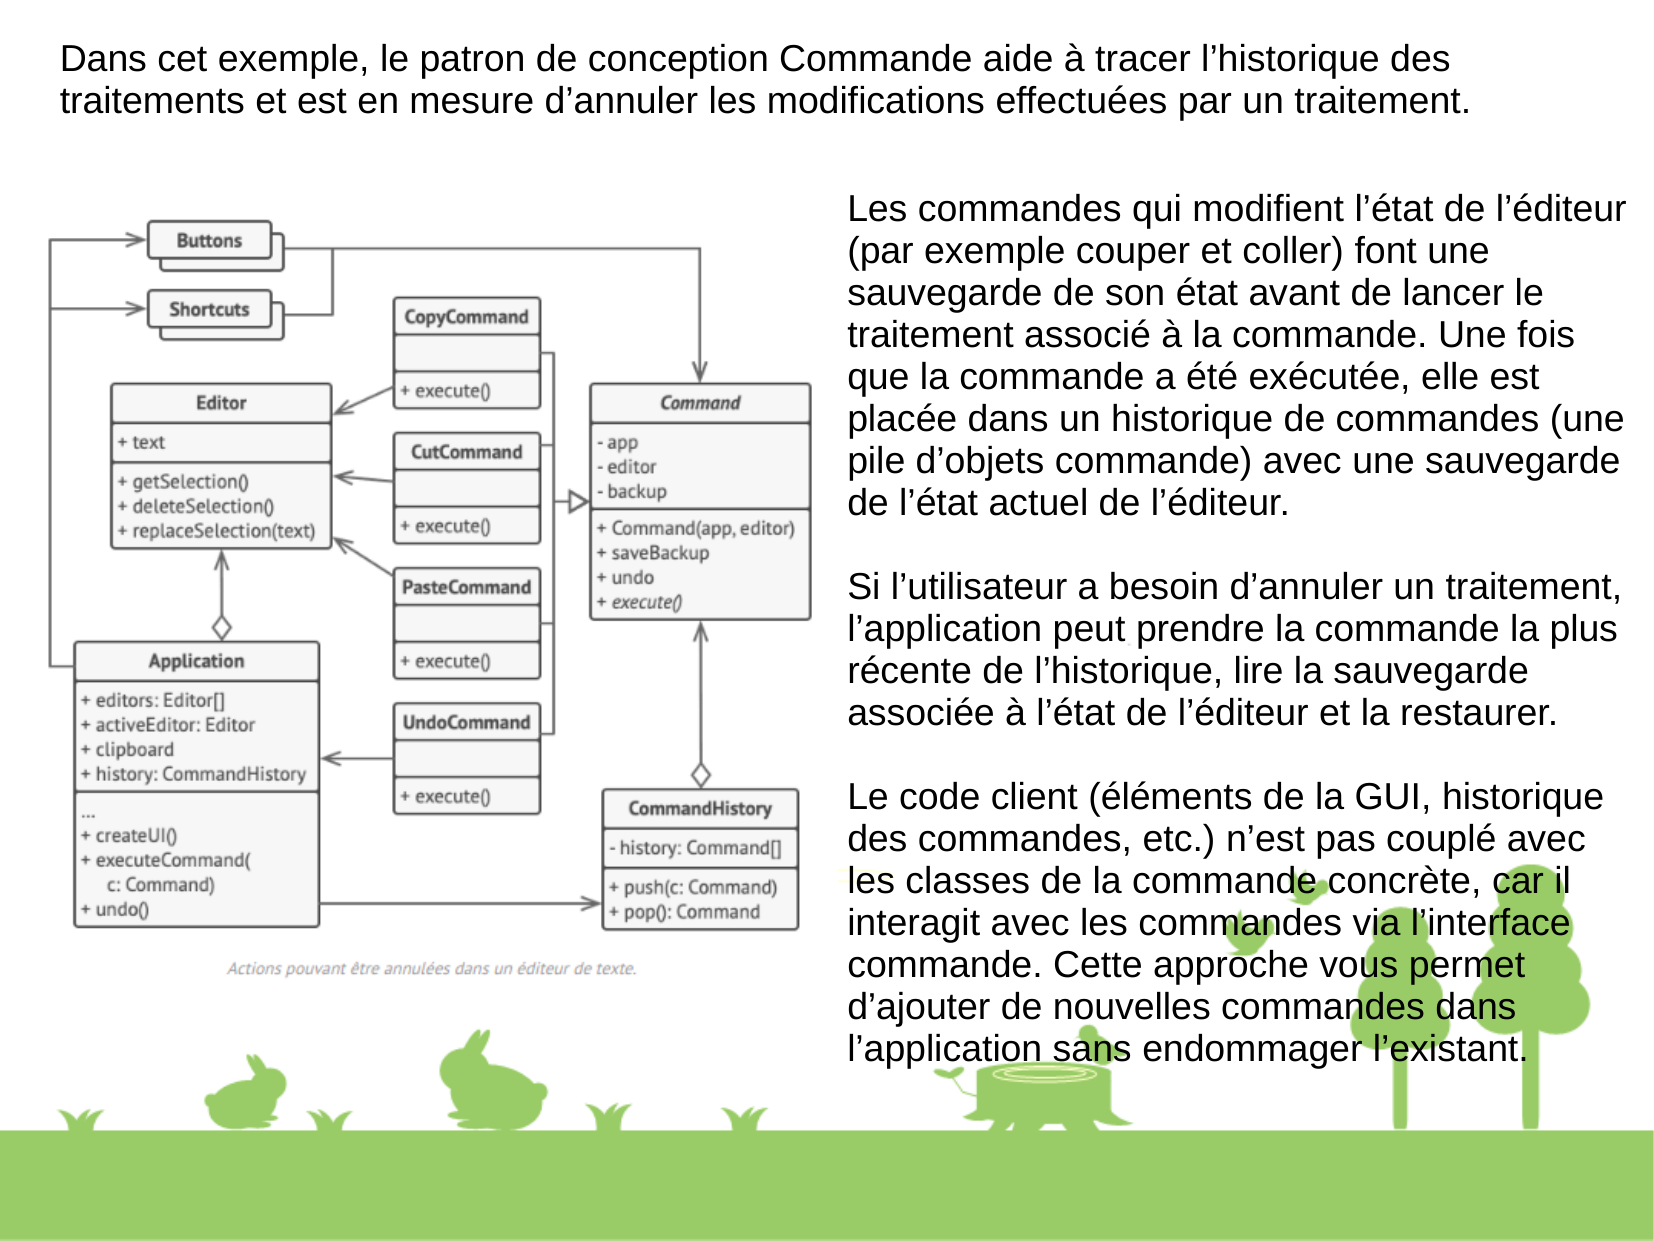

Dans cet exemple, le patron de conception Commande aide à tracer l’historique des traitements et est en mesure d’annuler les modifications effectuées par un traitement.
Les commandes qui modifient l’état de l’éditeur (par exemple couper et coller) font une sauvegarde de son état avant de lancer le traitement associé à la commande. Une fois que la commande a été exécutée, elle est placée dans un historique de commandes (une pile d’objets commande) avec une sauvegarde de l’état actuel de l’éditeur.
Si l’utilisateur a besoin d’annuler un traitement, l’application peut prendre la commande la plus récente de l’historique, lire la sauvegarde associée à l’état de l’éditeur et la restaurer.
Le code client (éléments de la GUI, historique des commandes, etc.) n’est pas couplé avec les classes de la commande concrète, car il interagit avec les commandes via l’interface commande. Cette approche vous permet d’ajouter de nouvelles commandes dans l’application sans endommager l’existant.